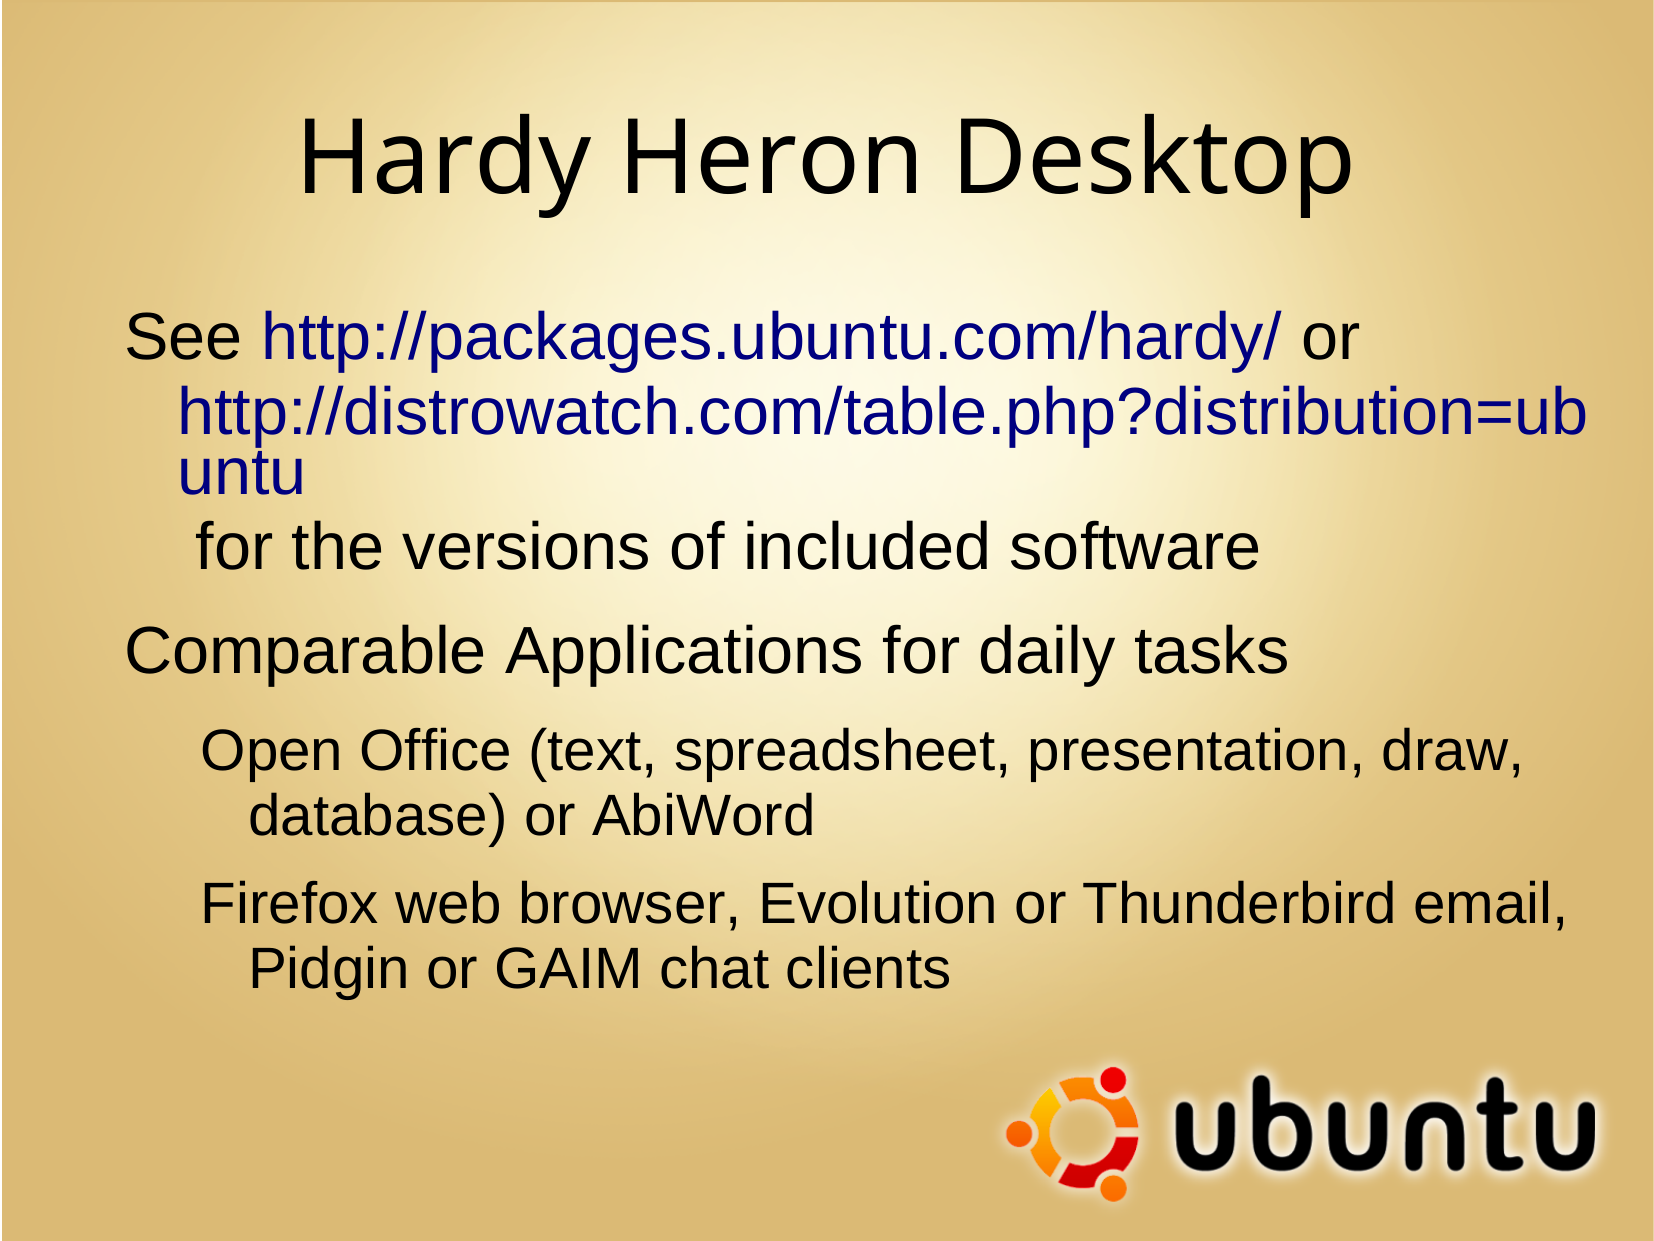

# Hardy Heron Desktop
See http://packages.ubuntu.com/hardy/ or http://distrowatch.com/table.php?distribution=ubuntu for the versions of included software
Comparable Applications for daily tasks
Open Office (text, spreadsheet, presentation, draw, database) or AbiWord
Firefox web browser, Evolution or Thunderbird email, Pidgin or GAIM chat clients